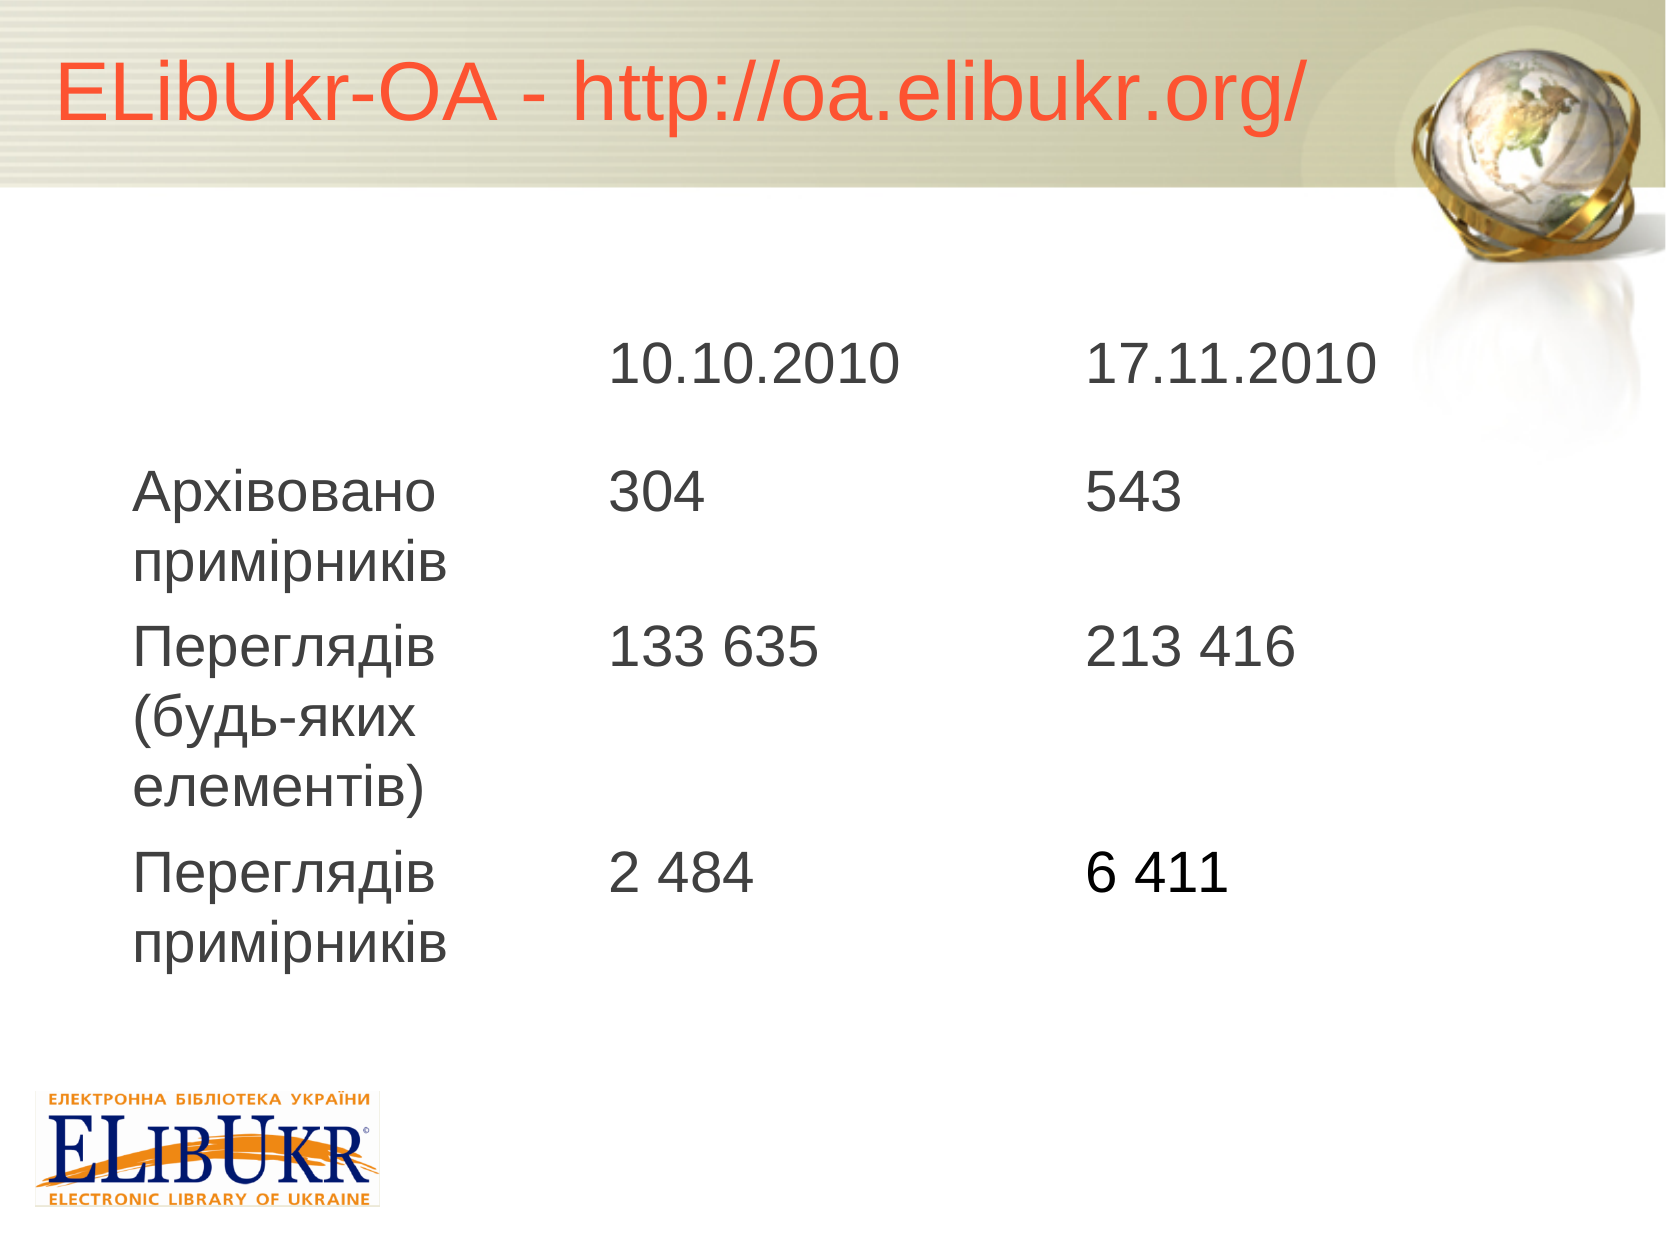

# ELibUkr-OA - http://oa.elibukr.org/
| | 10.10.2010 | 17.11.2010 |
| --- | --- | --- |
| Архівовано примірників | 304 | 543 |
| Переглядів (будь-яких елементів) | 133 635 | 213 416 |
| Переглядів примірників | 2 484 | 6 411 |